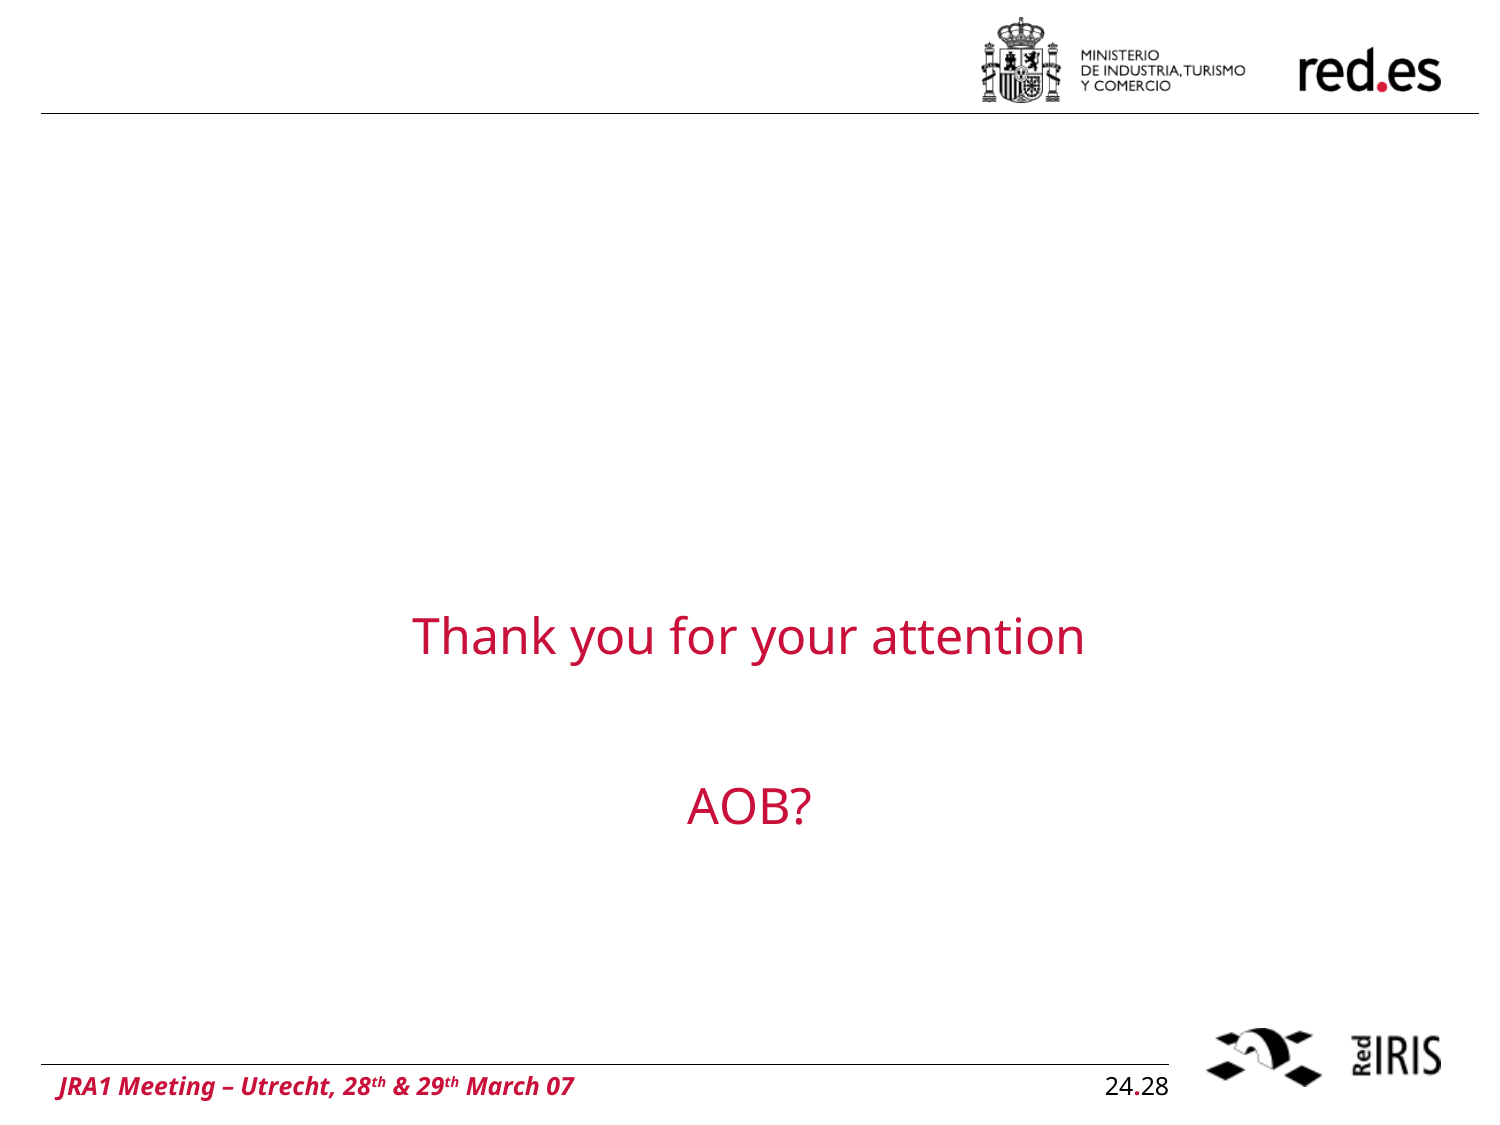

# Thank you for your attention
AOB?
24